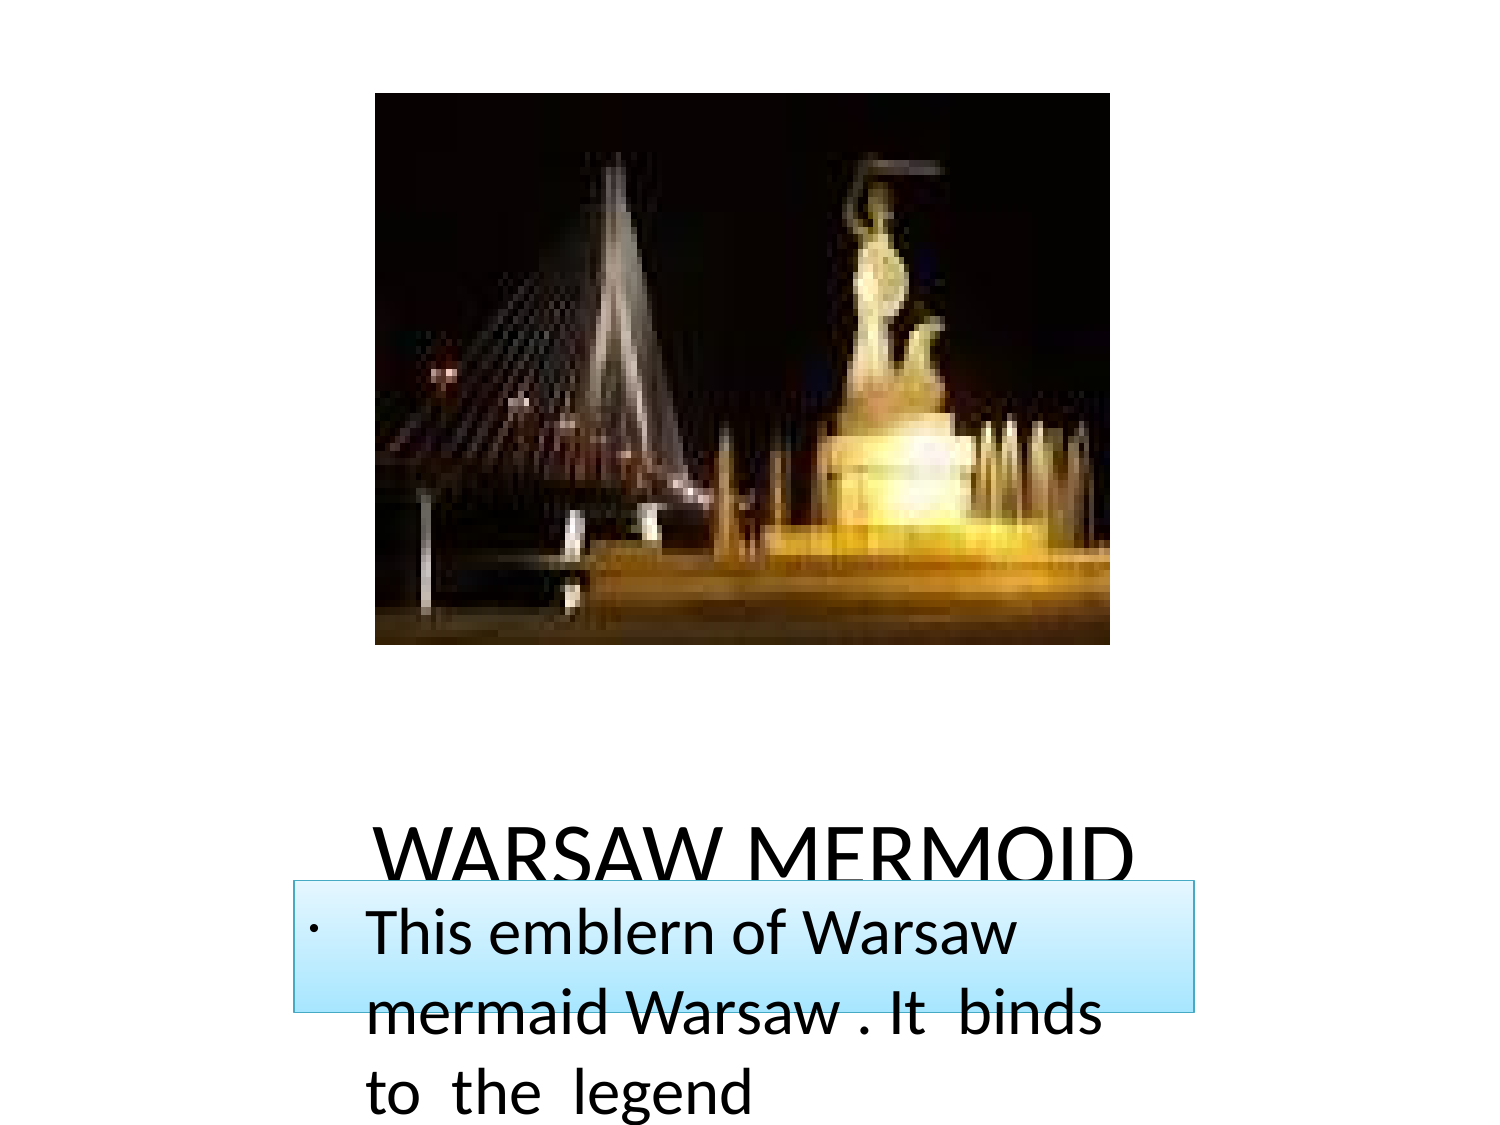

# WARSAW MERMOID
This emblern of Warsaw mermaid Warsaw . It binds to the legend